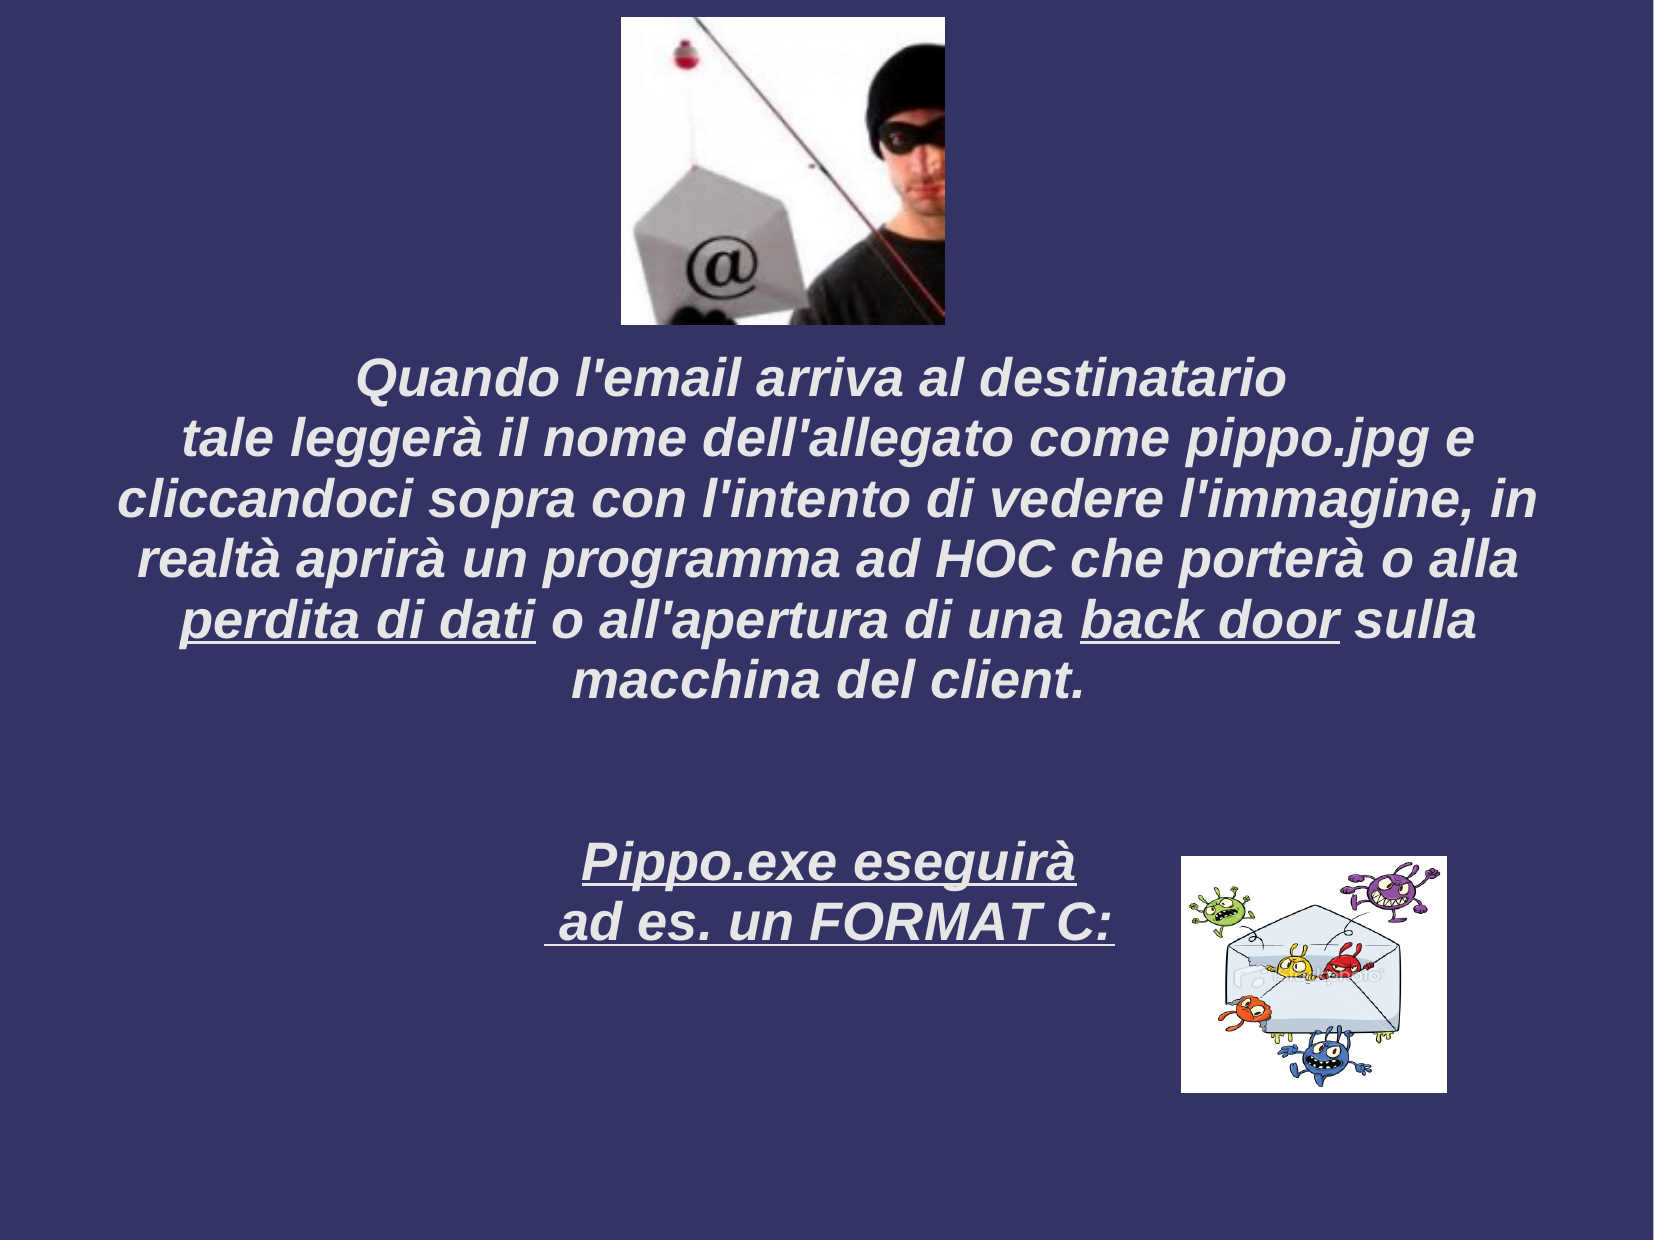

# Quando l'email arriva al destinatario tale leggerà il nome dell'allegato come pippo.jpg e cliccandoci sopra con l'intento di vedere l'immagine, in realtà aprirà un programma ad HOC che porterà o alla perdita di dati o all'apertura di una back door sulla macchina del client. Pippo.exe eseguirà ad es. un FORMAT C: